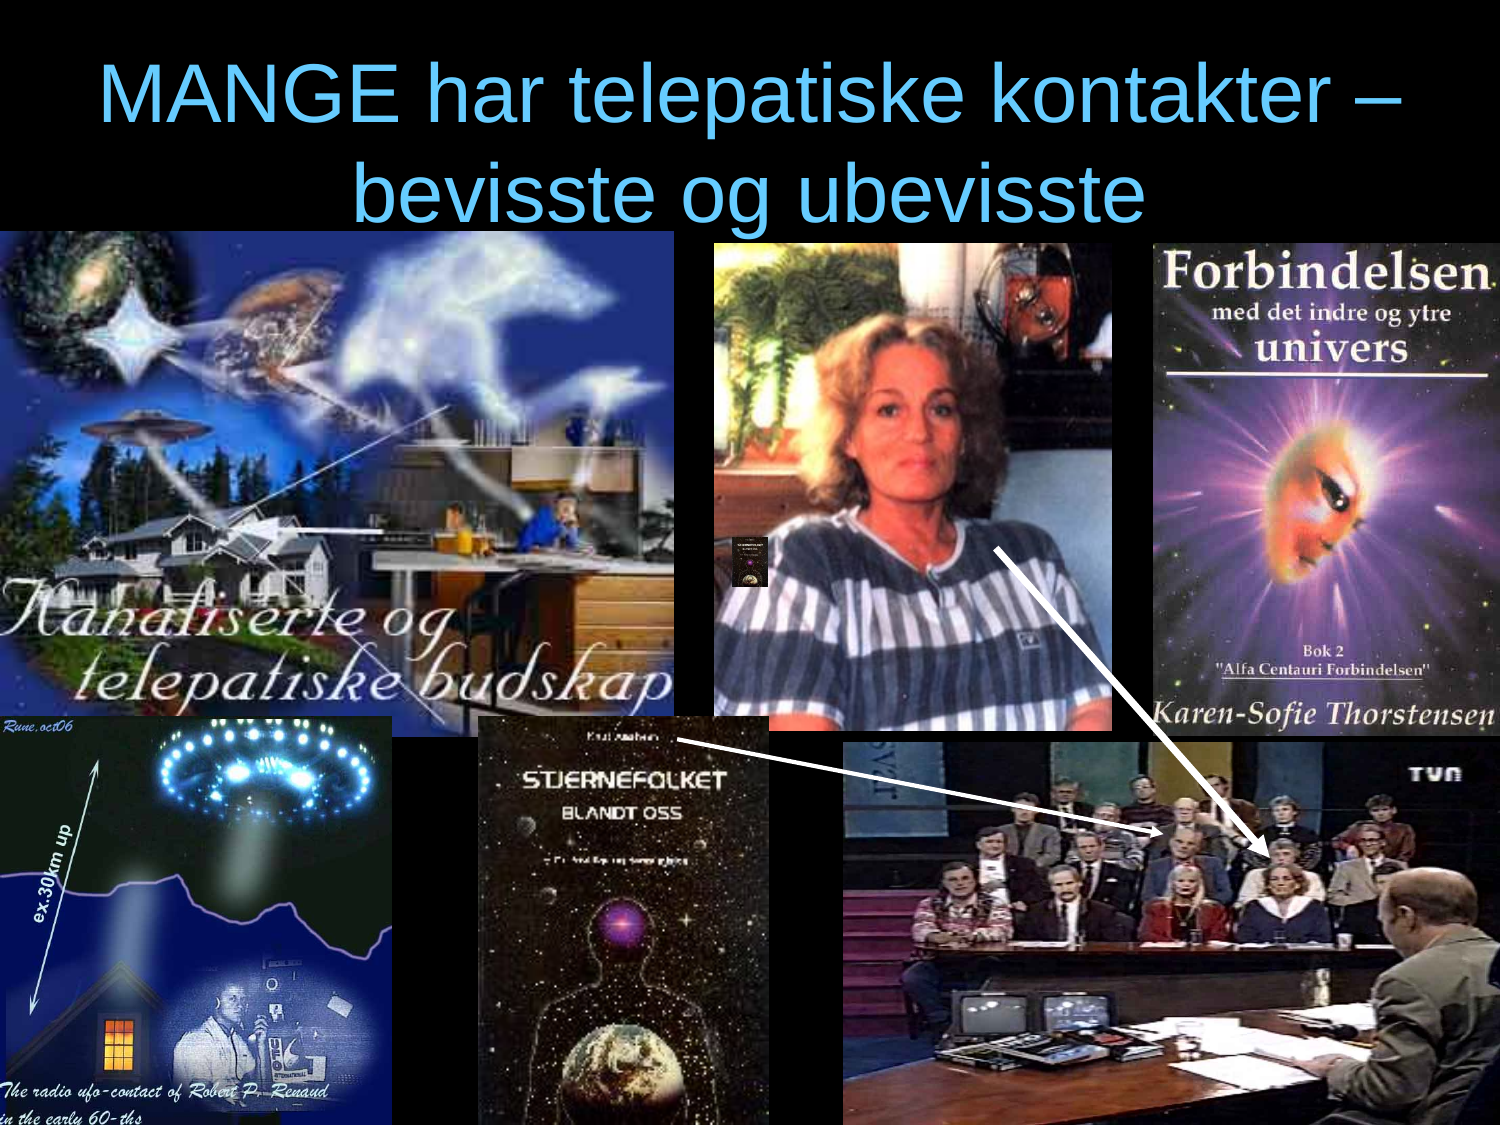

# MANGE har telepatiske kontakter – bevisste og ubevisste